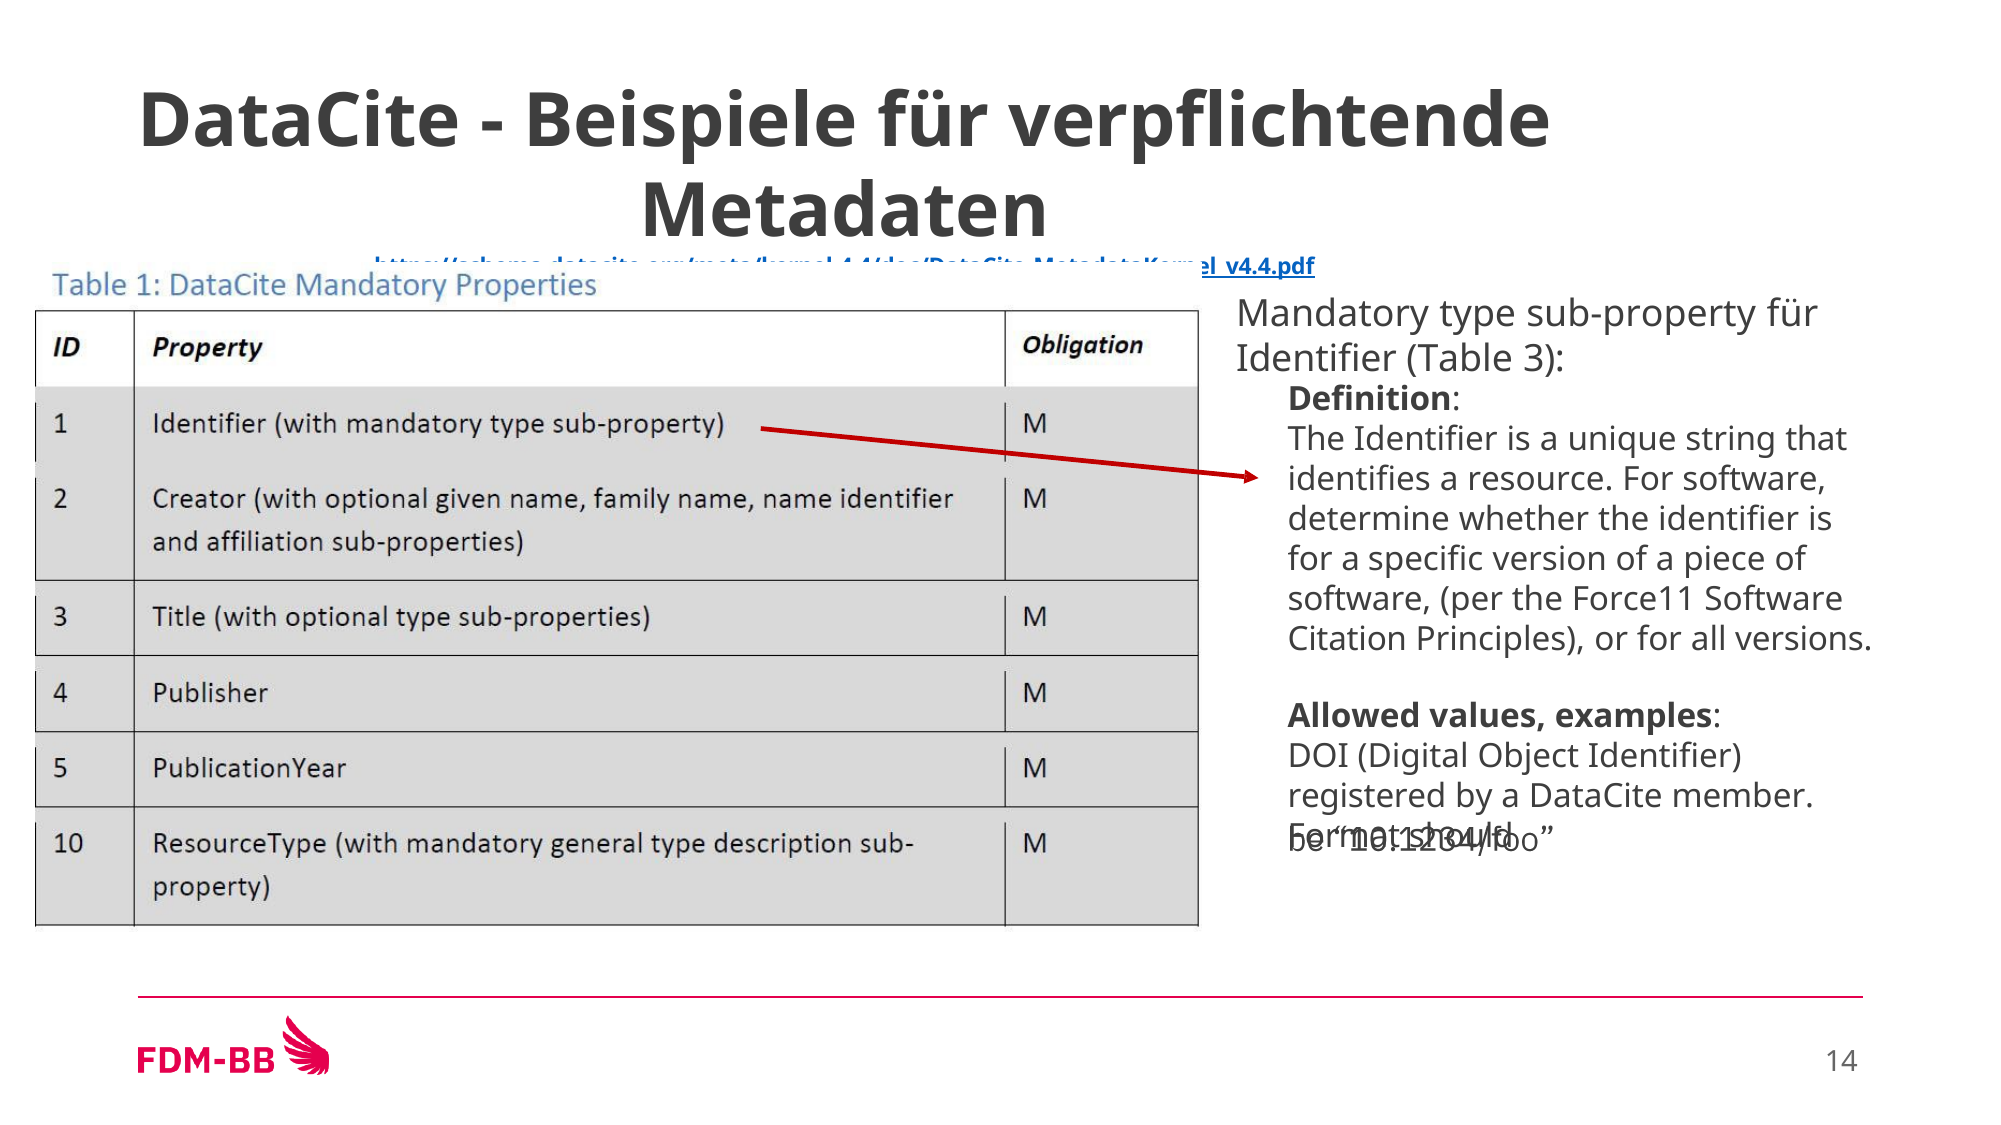

# DataCite - Beispiele für verpflichtende Metadaten
https://schema.datacite.org/meta/kernel-4.4/doc/DataCite-MetadataKernel_v4.4.pdf
Mandatory type sub-property für Identifier (Table 3):
Definition:
The Identifier is a unique string that identifies a resource. For software, determine whether the identifier is for a specific version of a piece of software, (per the Force11 Software Citation Principles), or for all versions.
Allowed values, examples:
DOI (Digital Object Identifier) registered by a DataCite member. Format should
14